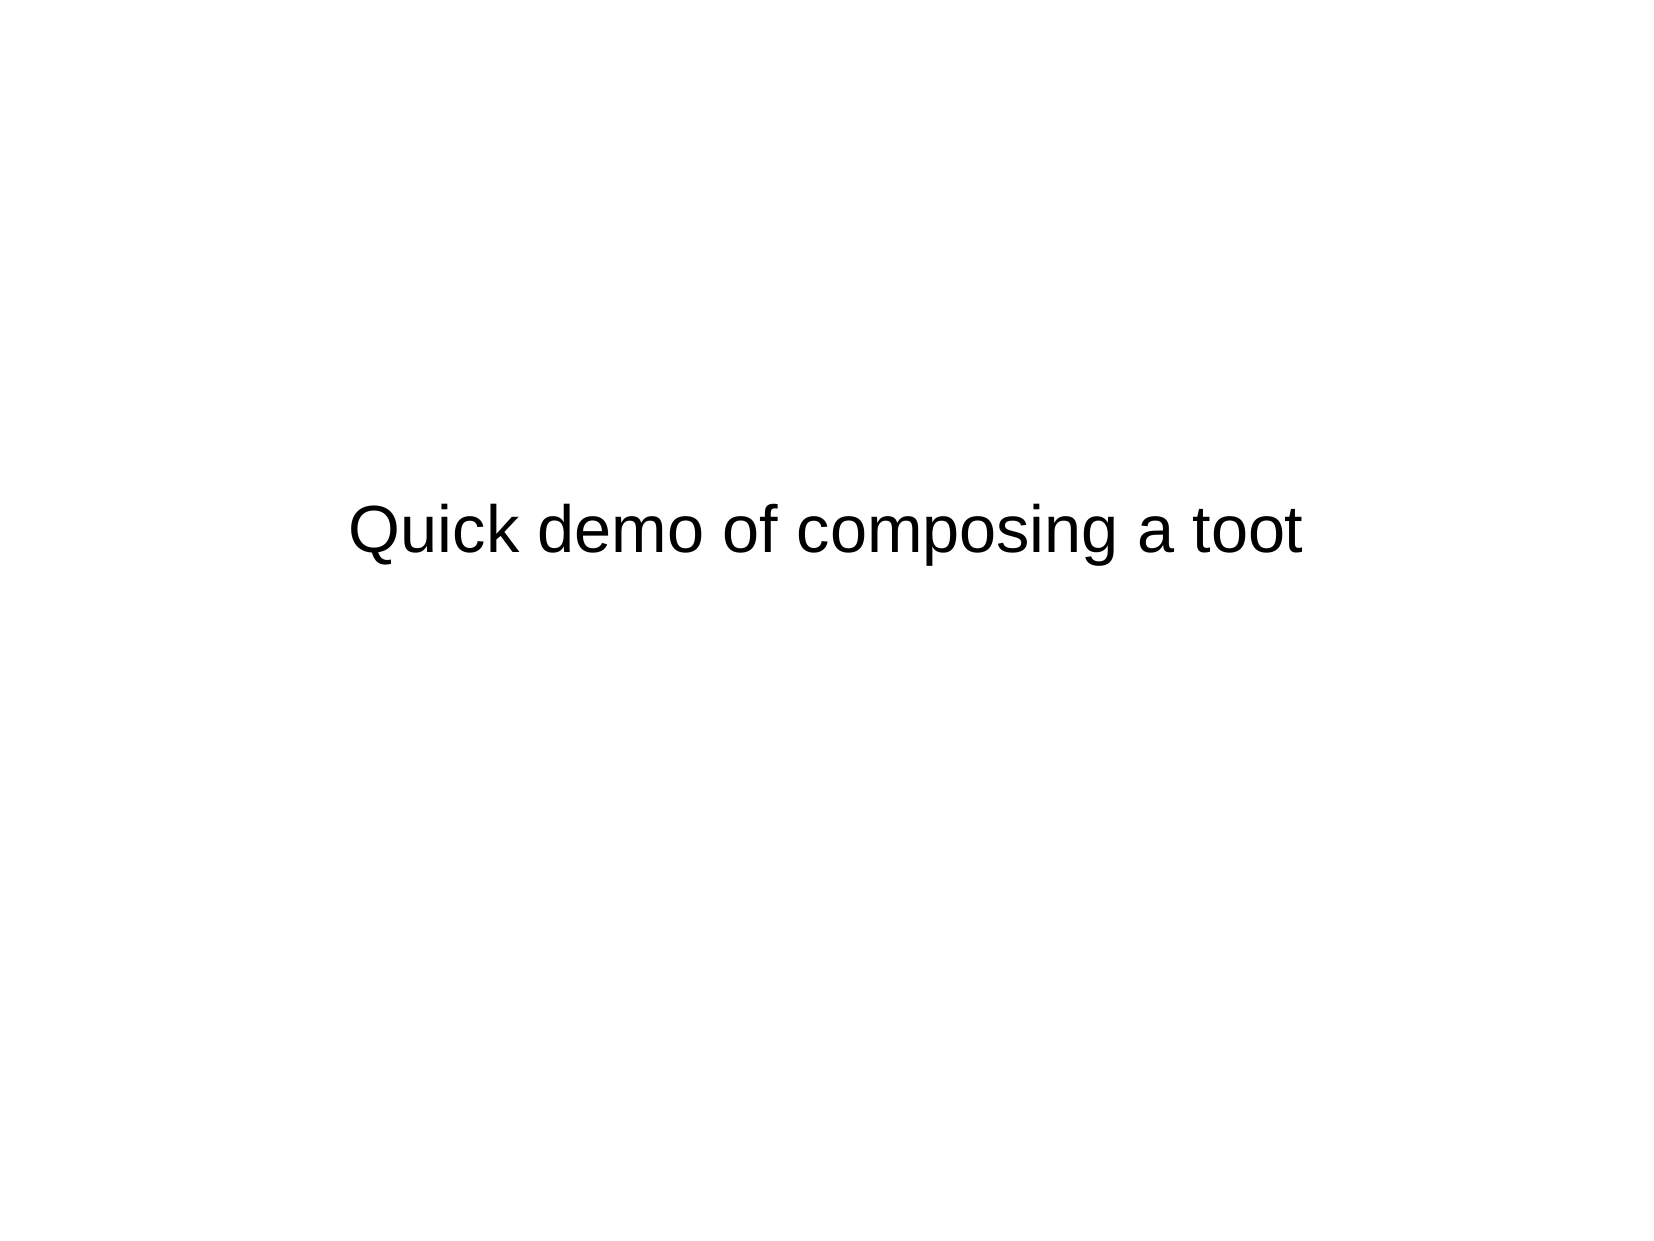

# Quick demo of composing a toot